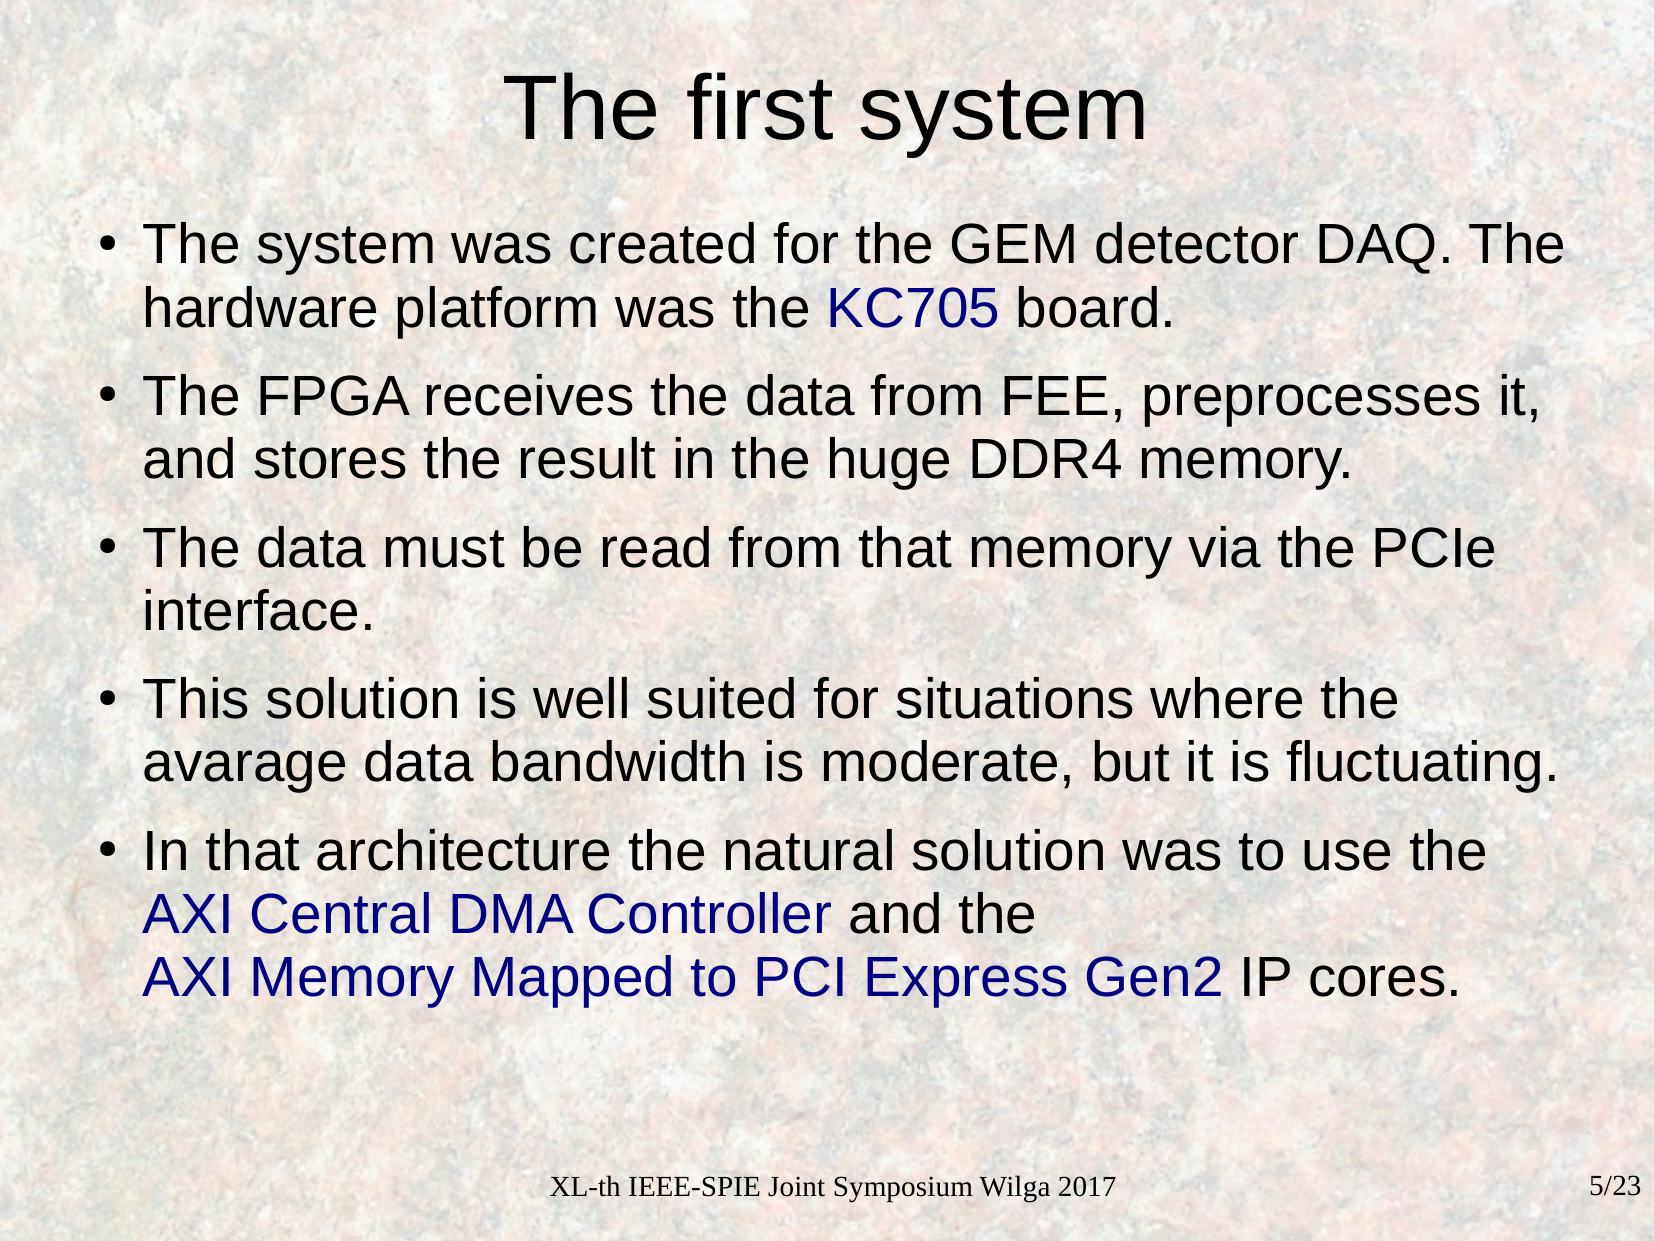

# The first system
The system was created for the GEM detector DAQ. The hardware platform was the KC705 board.
The FPGA receives the data from FEE, preprocesses it, and stores the result in the huge DDR4 memory.
The data must be read from that memory via the PCIe interface.
This solution is well suited for situations where the avarage data bandwidth is moderate, but it is fluctuating.
In that architecture the natural solution was to use the AXI Central DMA Controller and the AXI Memory Mapped to PCI Express Gen2 IP cores.
5
CBM Collaboration Meeting 03.2017